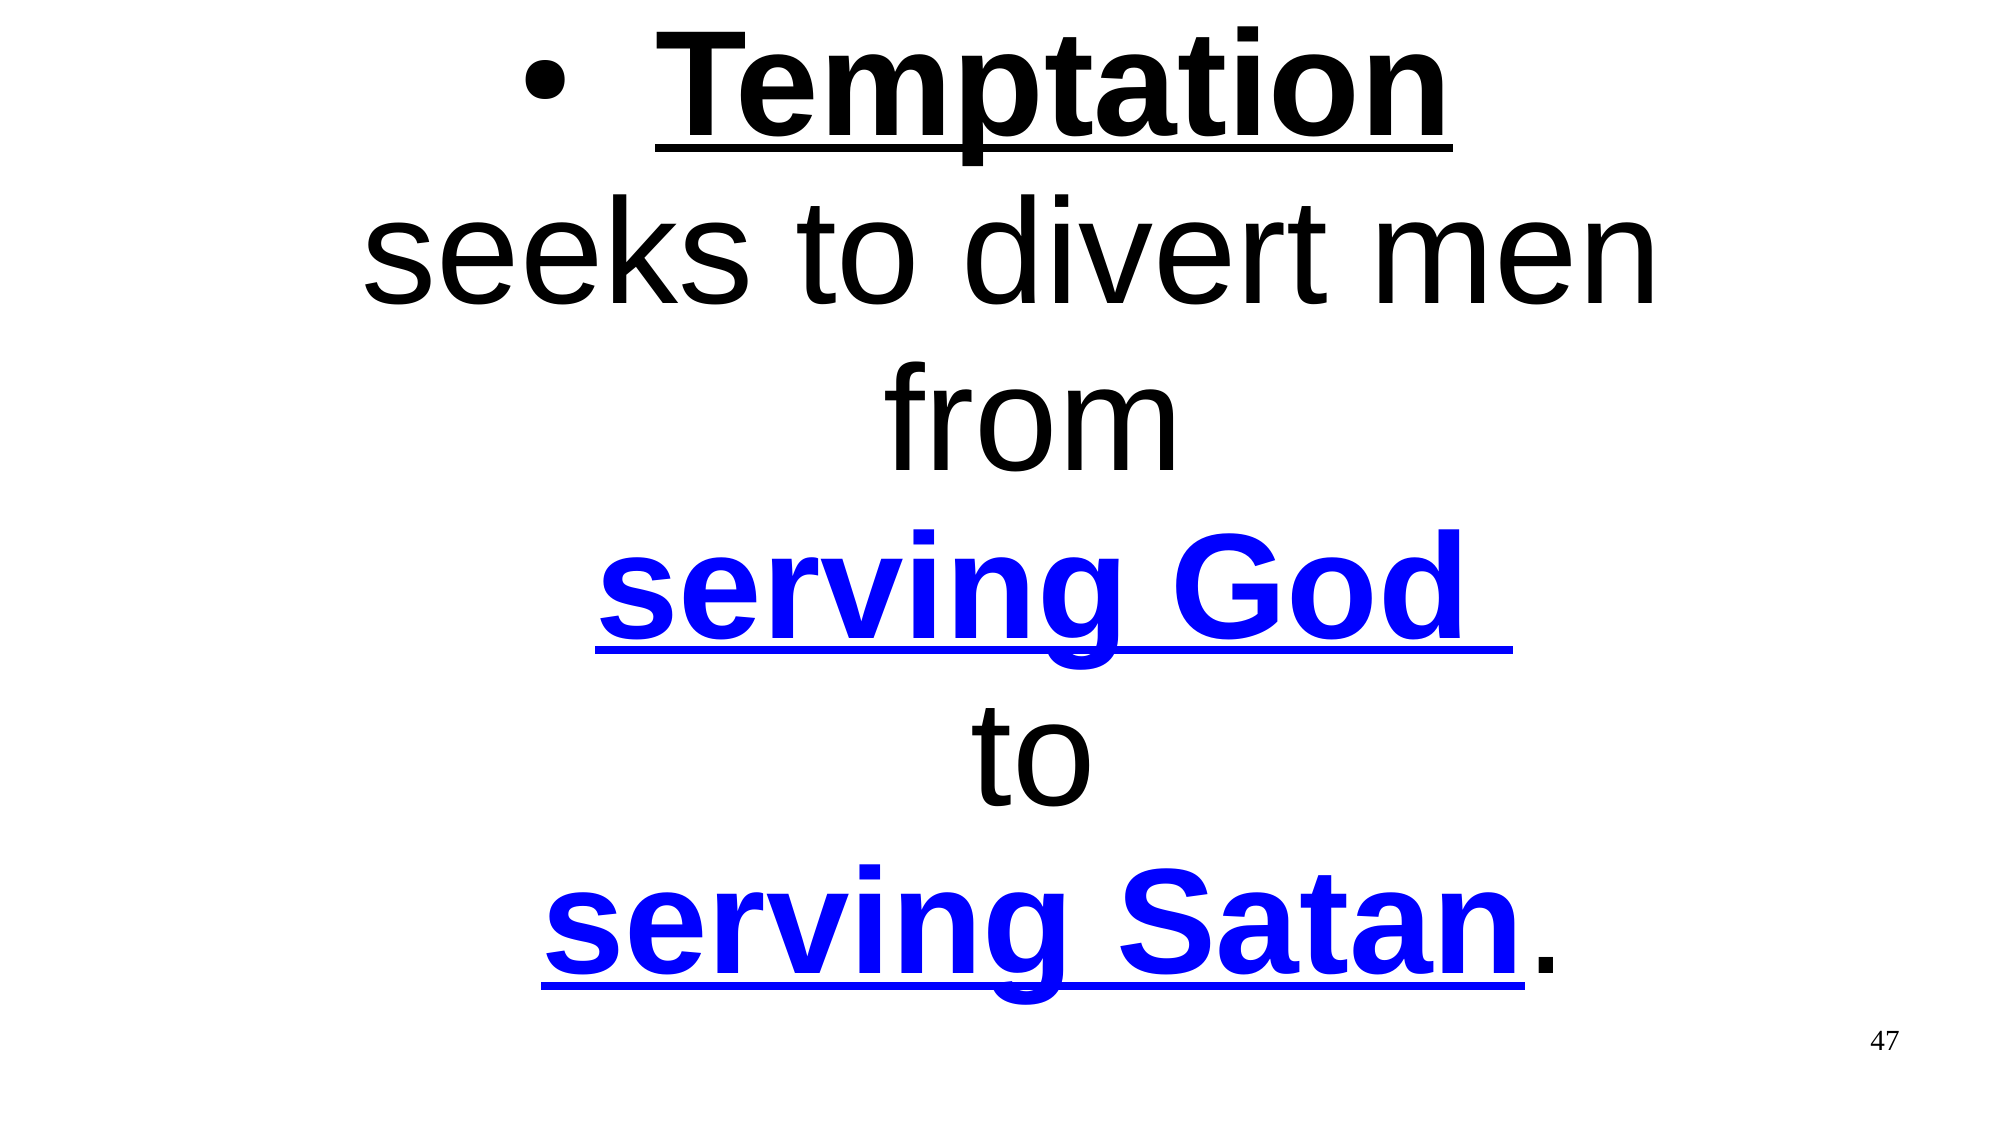

# Temptation seeks to divert men from serving God to serving Satan.
47